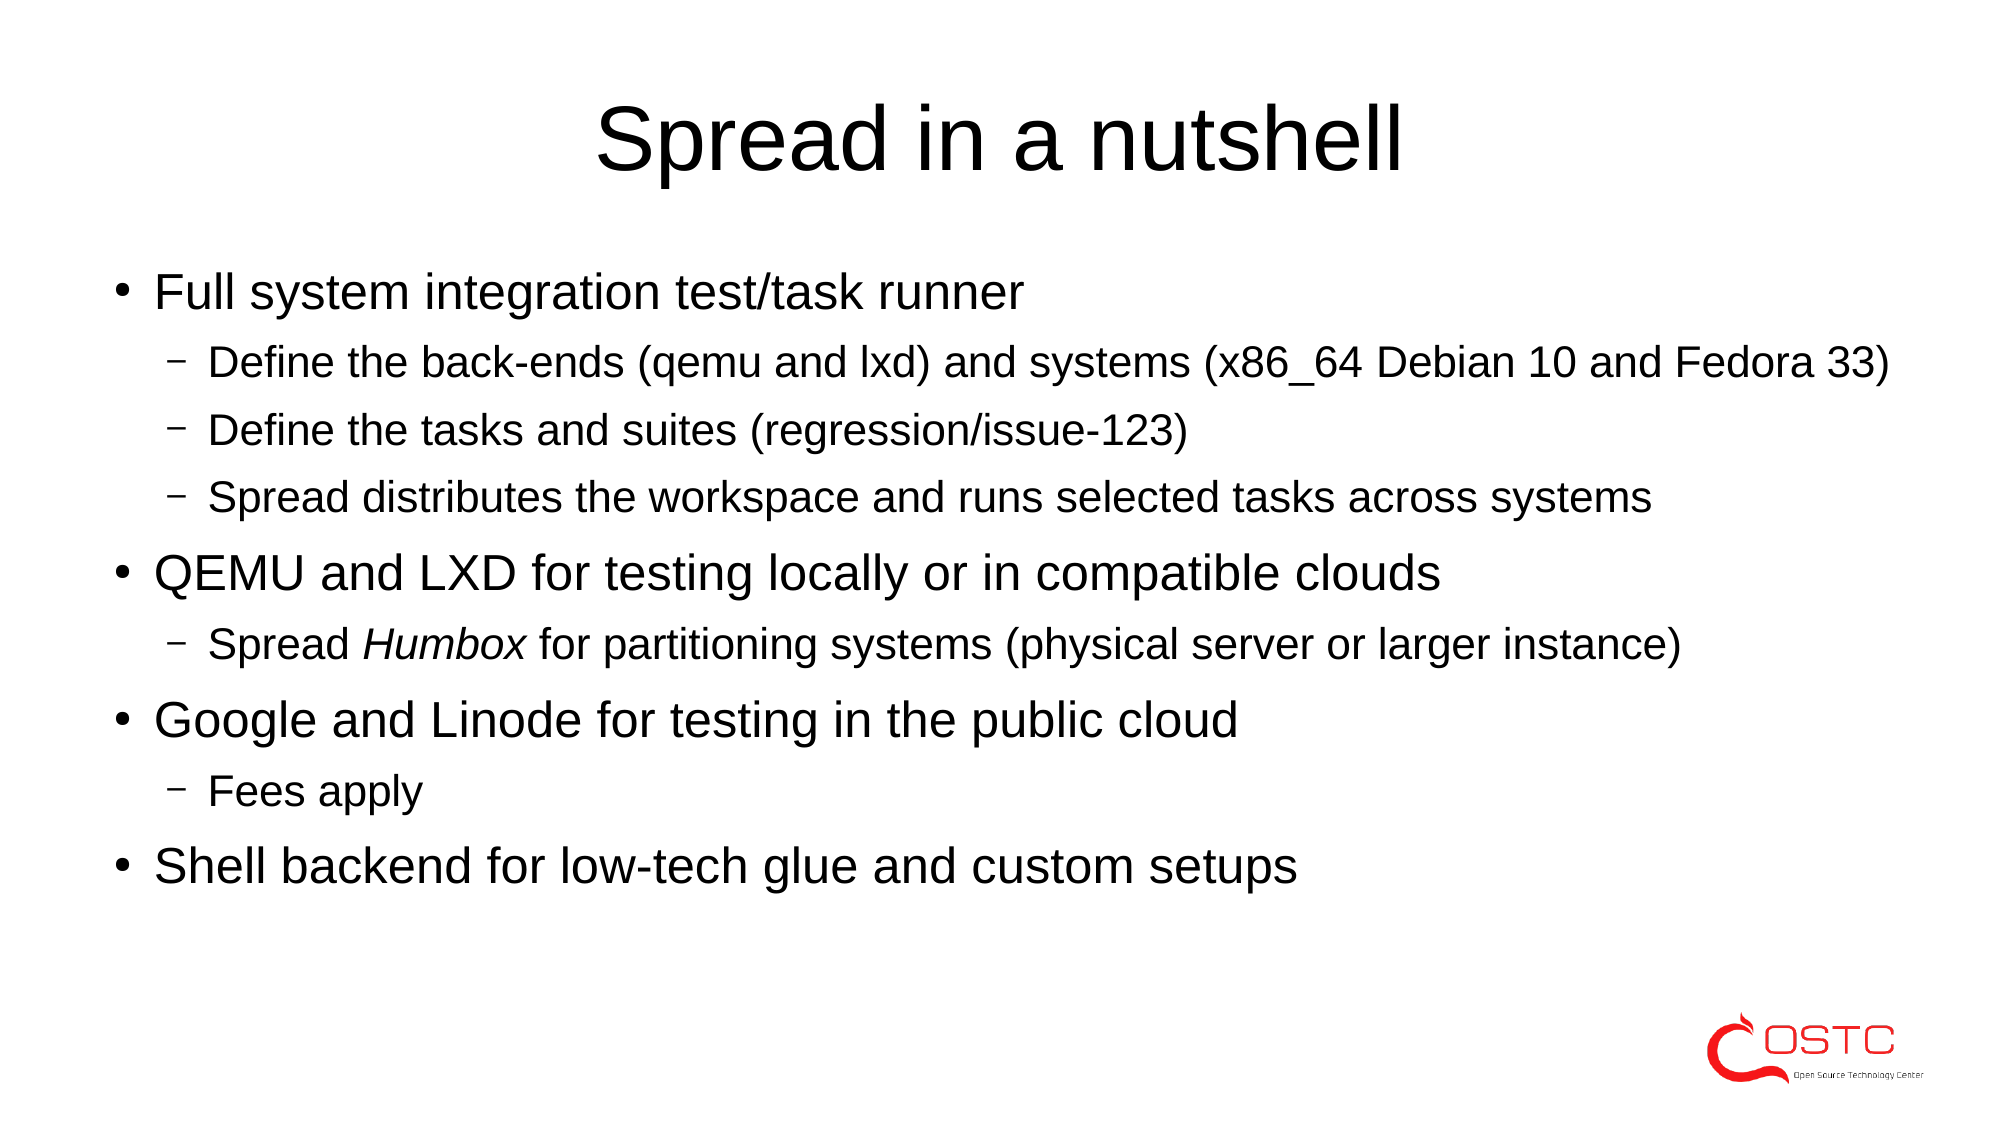

# Spread in a nutshell
Full system integration test/task runner
Define the back-ends (qemu and lxd) and systems (x86_64 Debian 10 and Fedora 33)
Define the tasks and suites (regression/issue-123)
Spread distributes the workspace and runs selected tasks across systems
QEMU and LXD for testing locally or in compatible clouds
Spread Humbox for partitioning systems (physical server or larger instance)
Google and Linode for testing in the public cloud
Fees apply
Shell backend for low-tech glue and custom setups